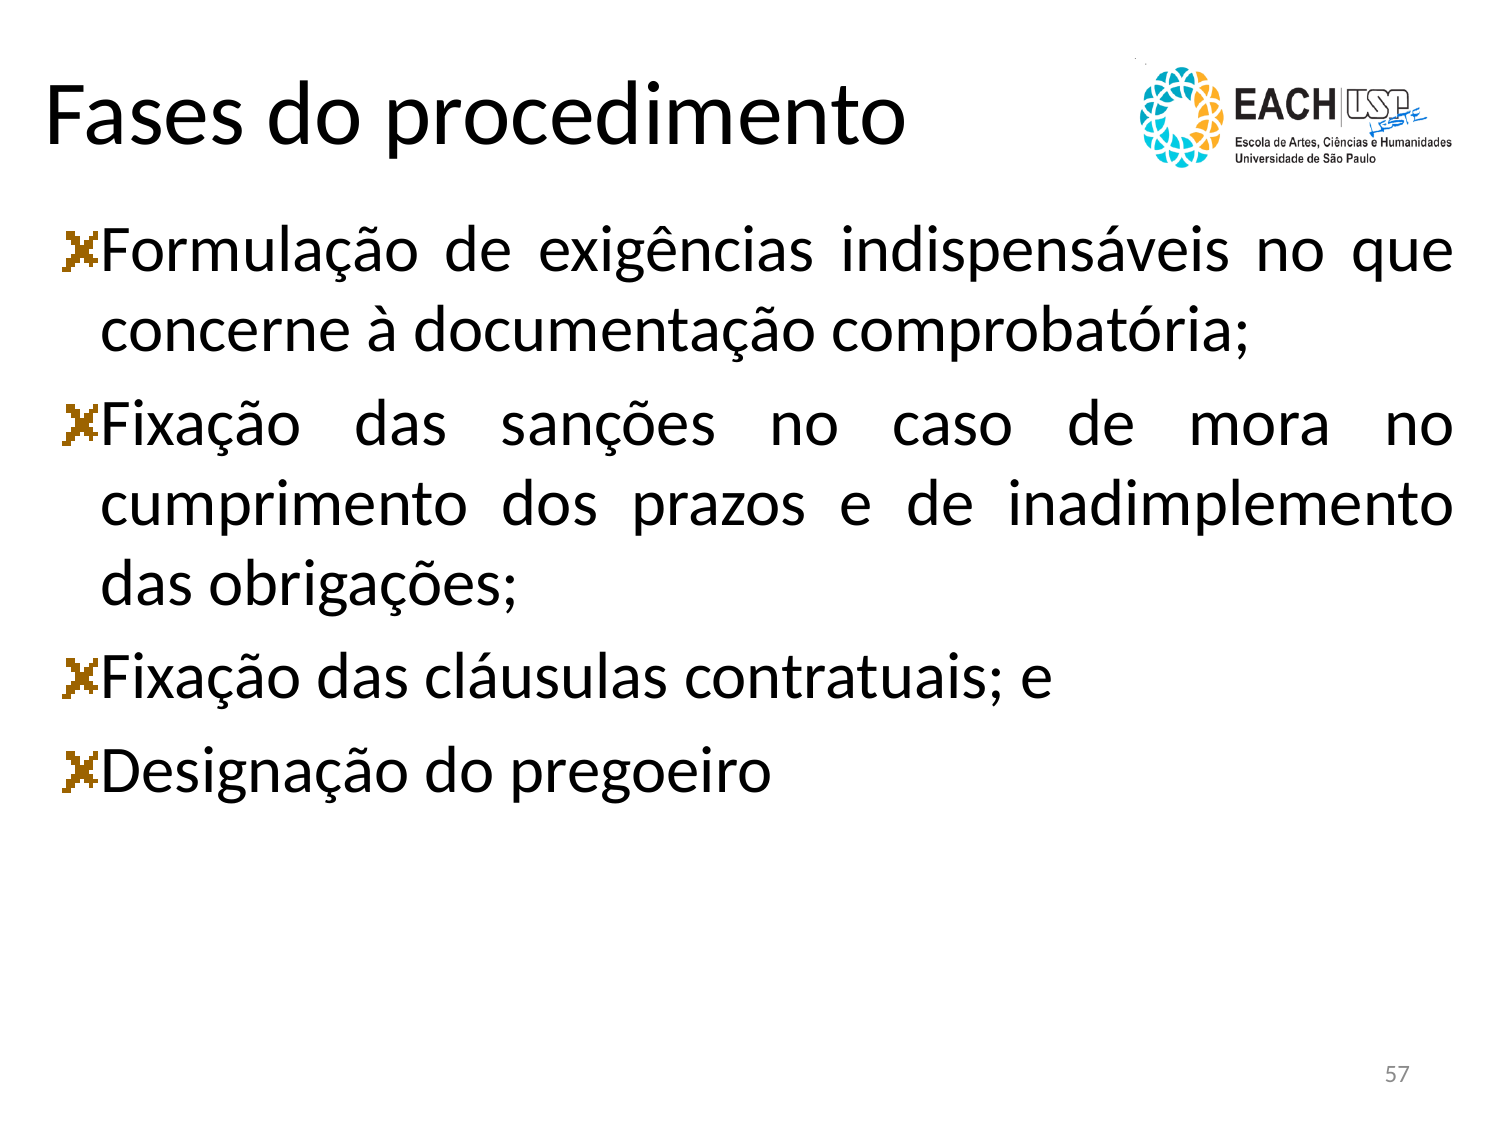

# Fases do procedimento
Formulação de exigências indispensáveis no que concerne à documentação comprobatória;
Fixação das sanções no caso de mora no cumprimento dos prazos e de inadimplemento das obrigações;
Fixação das cláusulas contratuais; e
Designação do pregoeiro